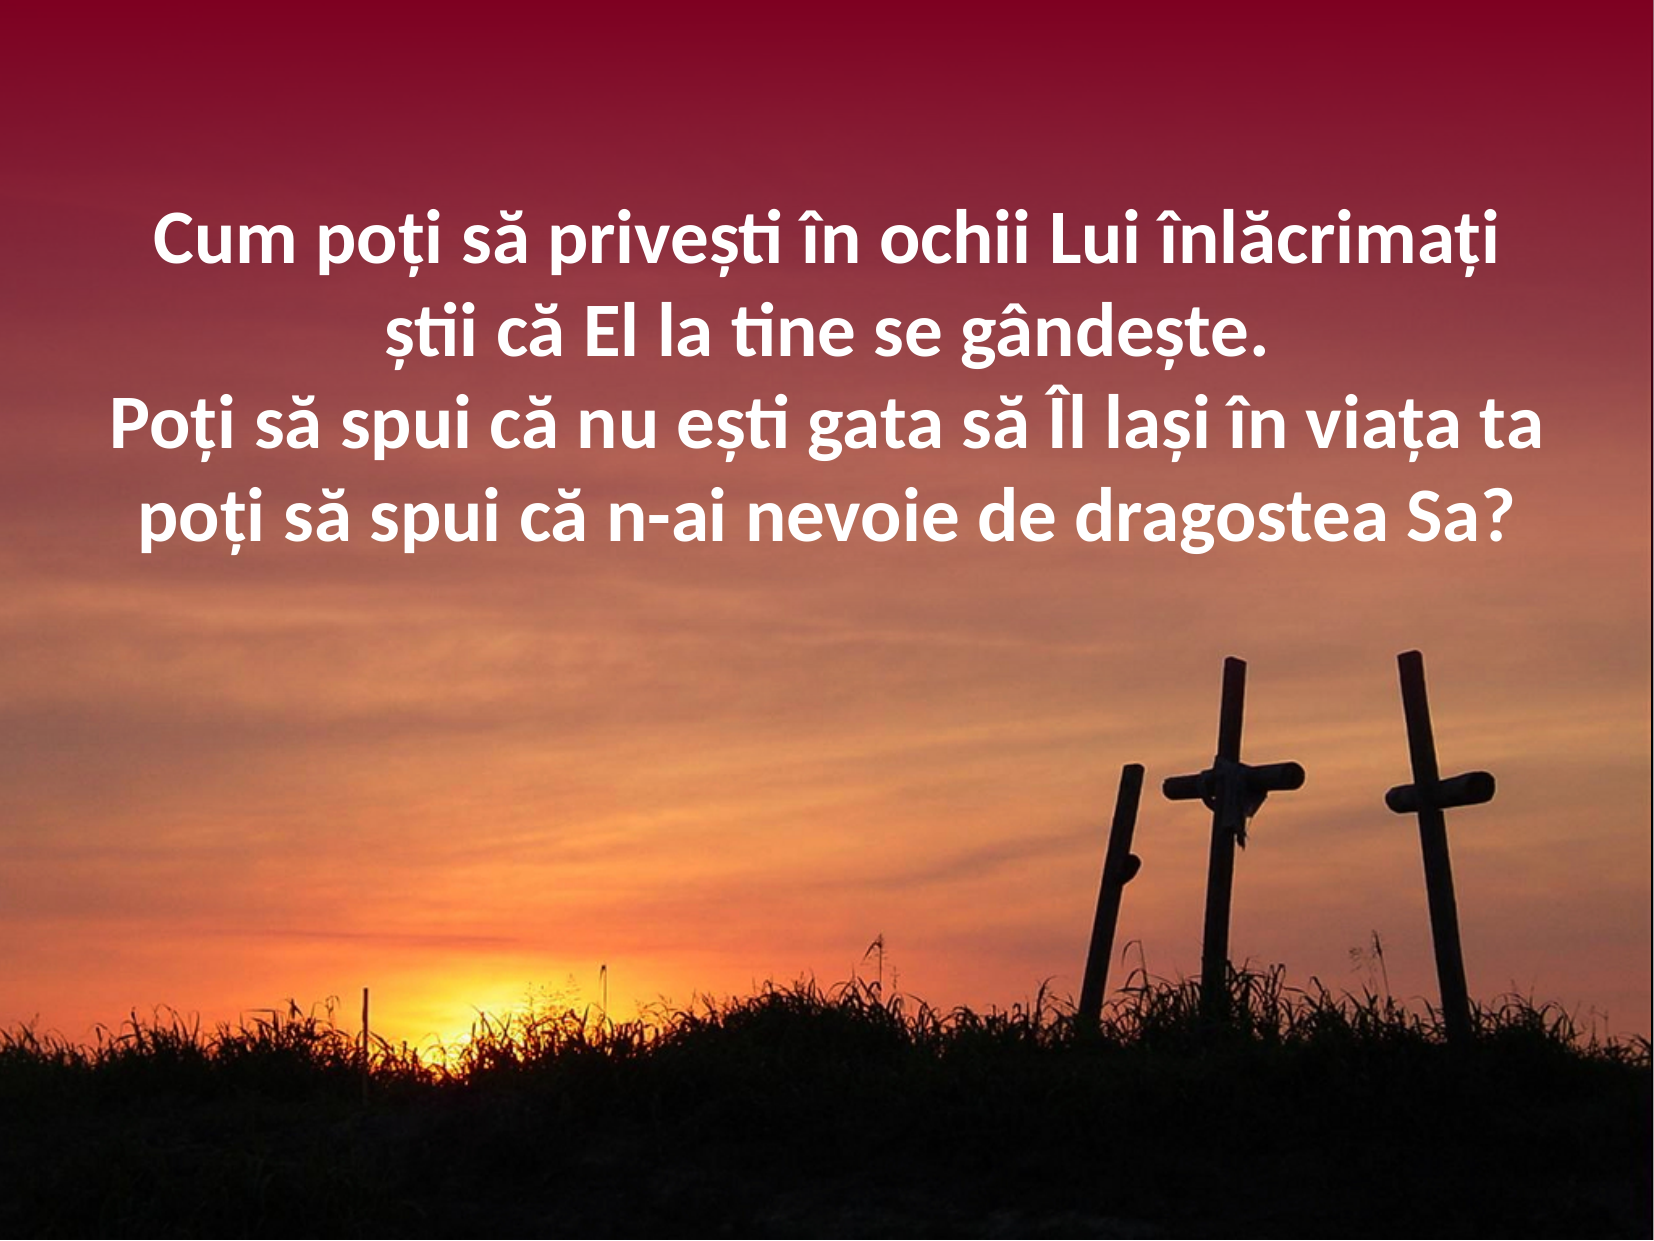

Cum poţi să priveşti în ochii Lui înlăcrimaţi
ştii că El la tine se gândeşte.
Poţi să spui că nu eşti gata să Îl laşi în viaţa ta
poţi să spui că n-ai nevoie de dragostea Sa?